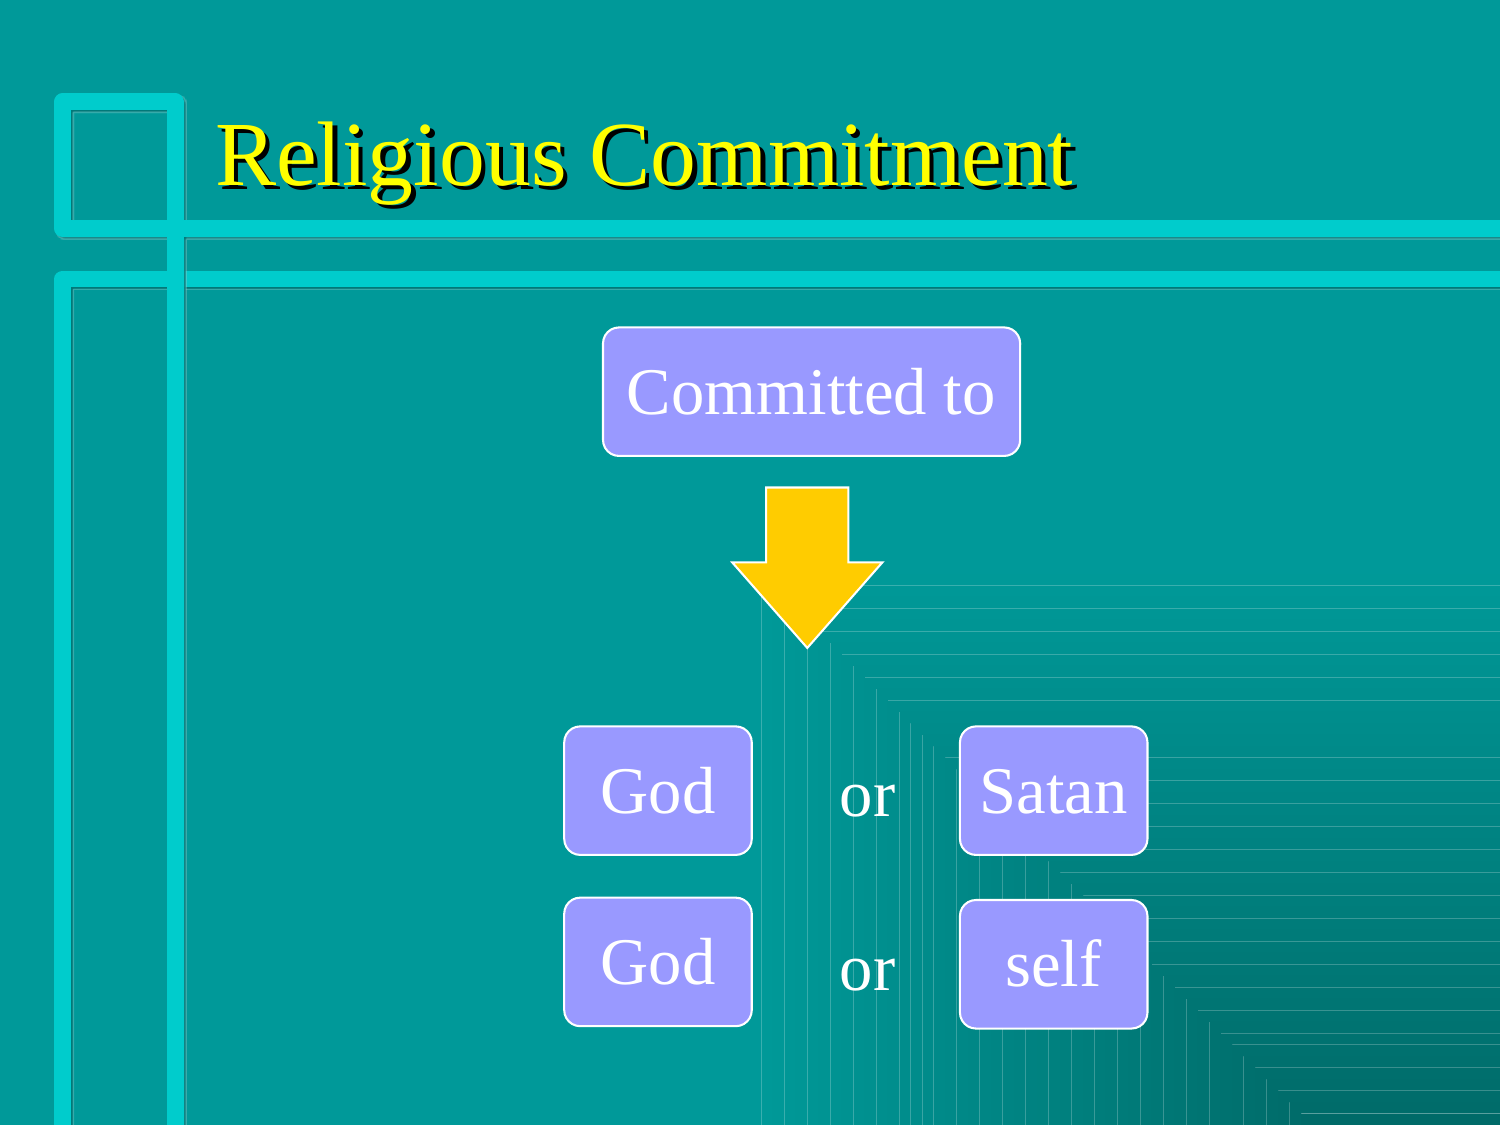

# Religious Commitment
Committed to
God
Satan
or
God
self
or